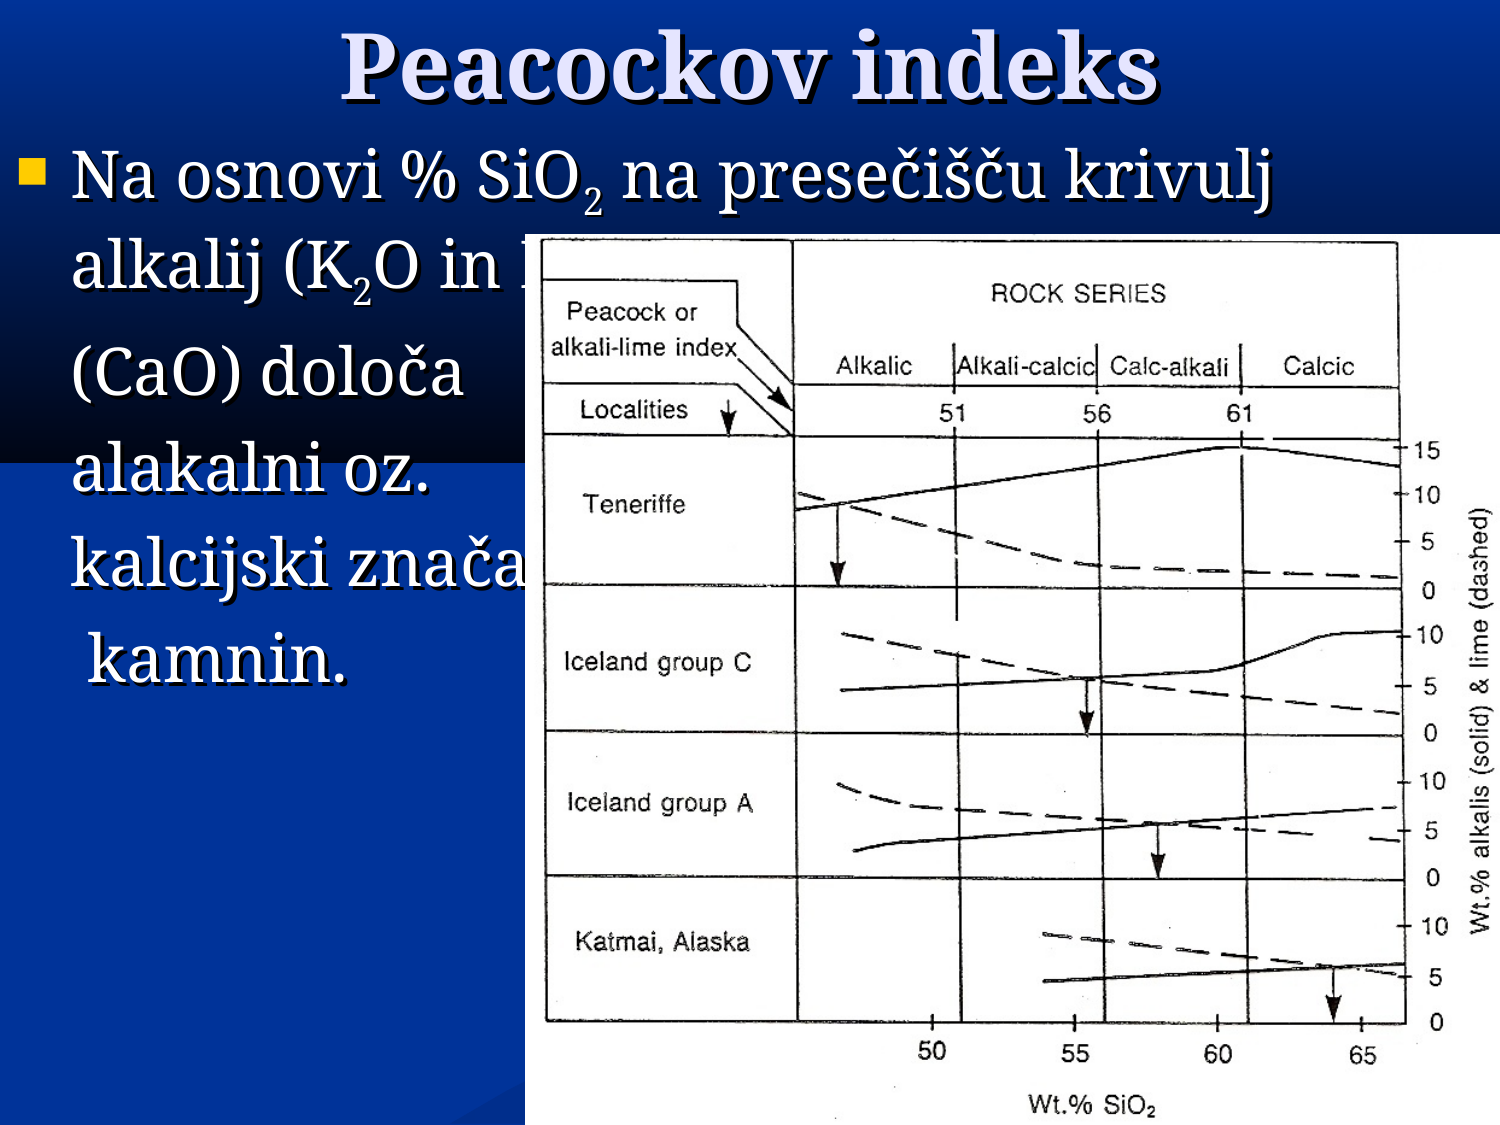

# Peacockov indeks
Na osnovi % SiO2 na presečišču krivulj alkalij (K2O in Na2O) in apna
	(CaO) določa
	alakalni oz.
	kalcijski značaj
	 kamnin.